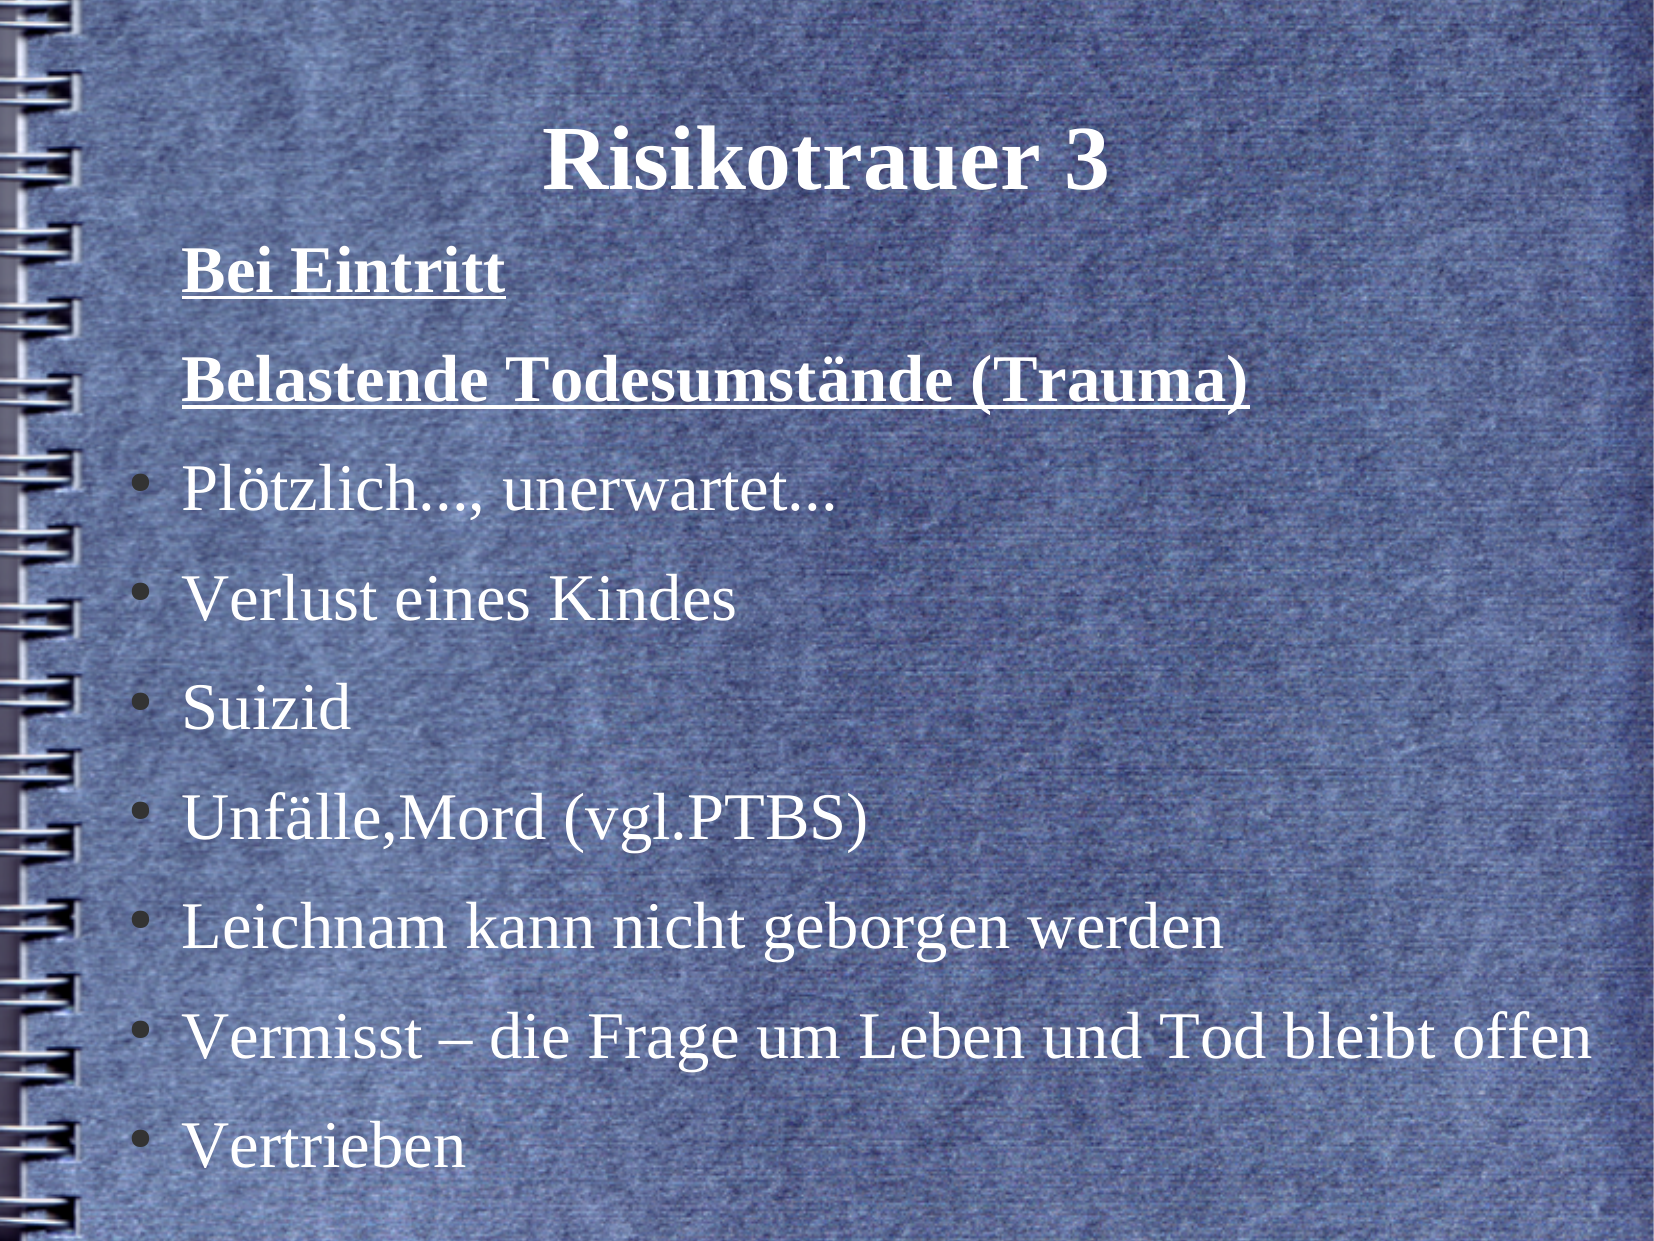

# Risikotrauer 3
Bei Eintritt
Belastende Todesumstände (Trauma)
Plötzlich..., unerwartet...
Verlust eines Kindes
Suizid
Unfälle,Mord (vgl.PTBS)
Leichnam kann nicht geborgen werden
Vermisst – die Frage um Leben und Tod bleibt offen
Vertrieben